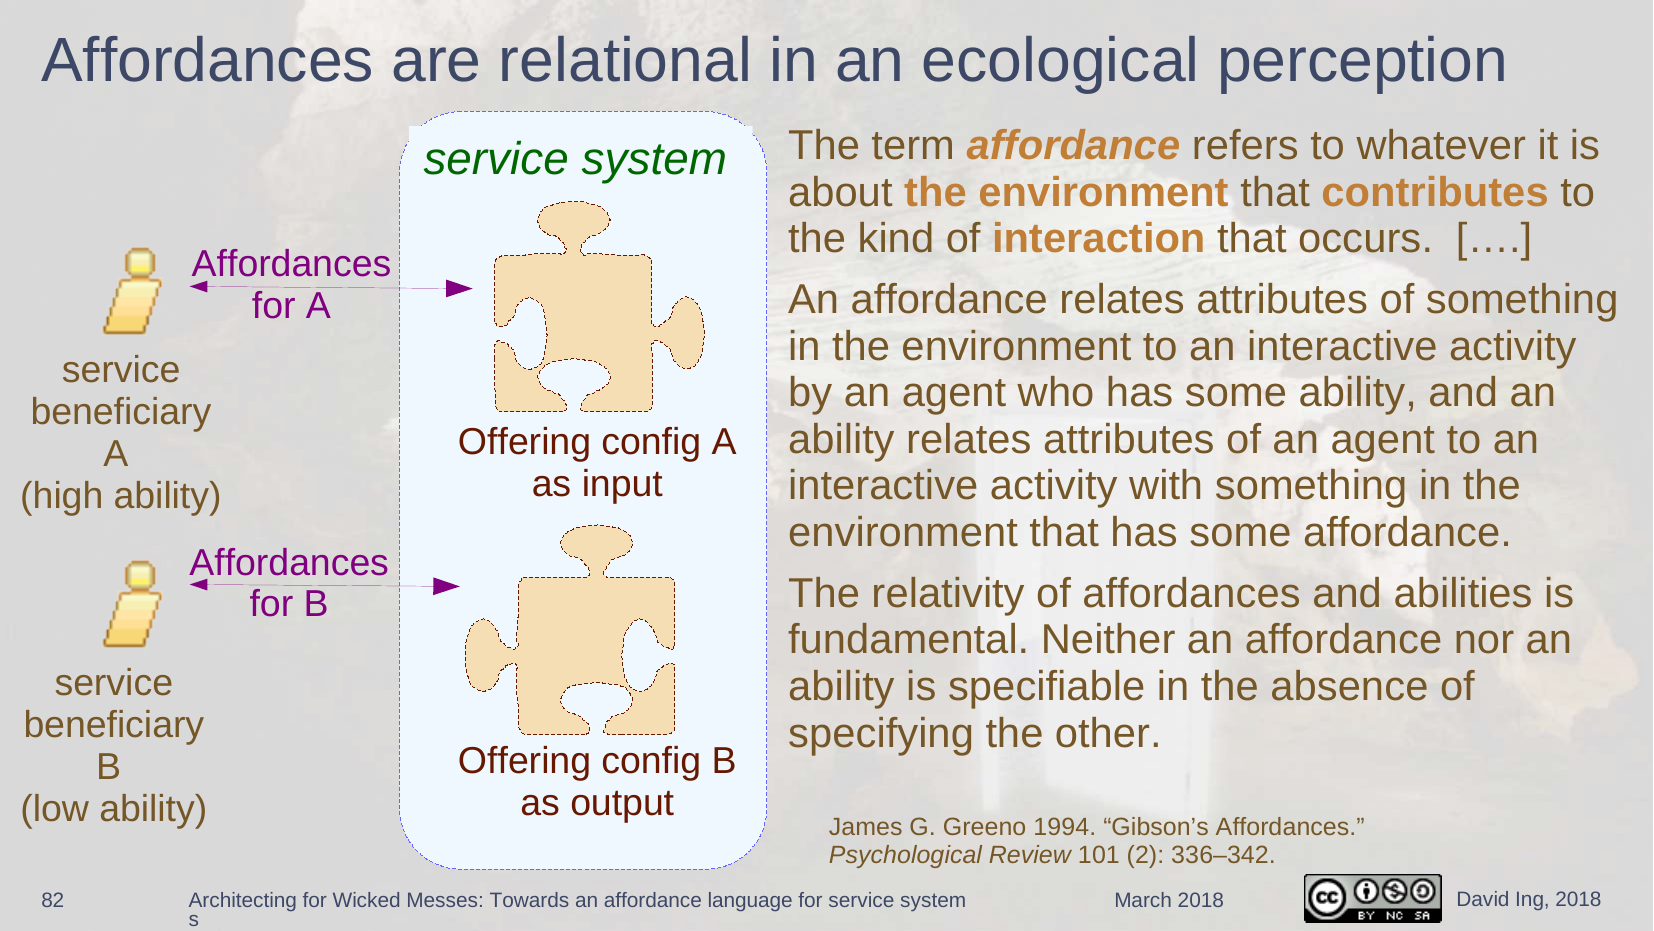

# Affordances are relational in an ecological perception
The term affordance refers to whatever it is about the environment that contributes to the kind of interaction that occurs. [….]
An affordance relates attributes of something in the environment to an interactive activity by an agent who has some ability, and an ability relates attributes of an agent to an interactive activity with something in the environment that has some affordance.
The relativity of affordances and abilities is fundamental. Neither an affordance nor an ability is specifiable in the absence of specifying the other.
service system
Affordances for A
service beneficiary
A
(high ability)
Offering config A as input
Affordances for B
service beneficiary
B
(low ability)
Offering config B as output
James G. Greeno 1994. “Gibson’s Affordances.” Psychological Review 101 (2): 336–342.
Architecting for Wicked Messes: Towards an affordance language for service systems
March 2018
82